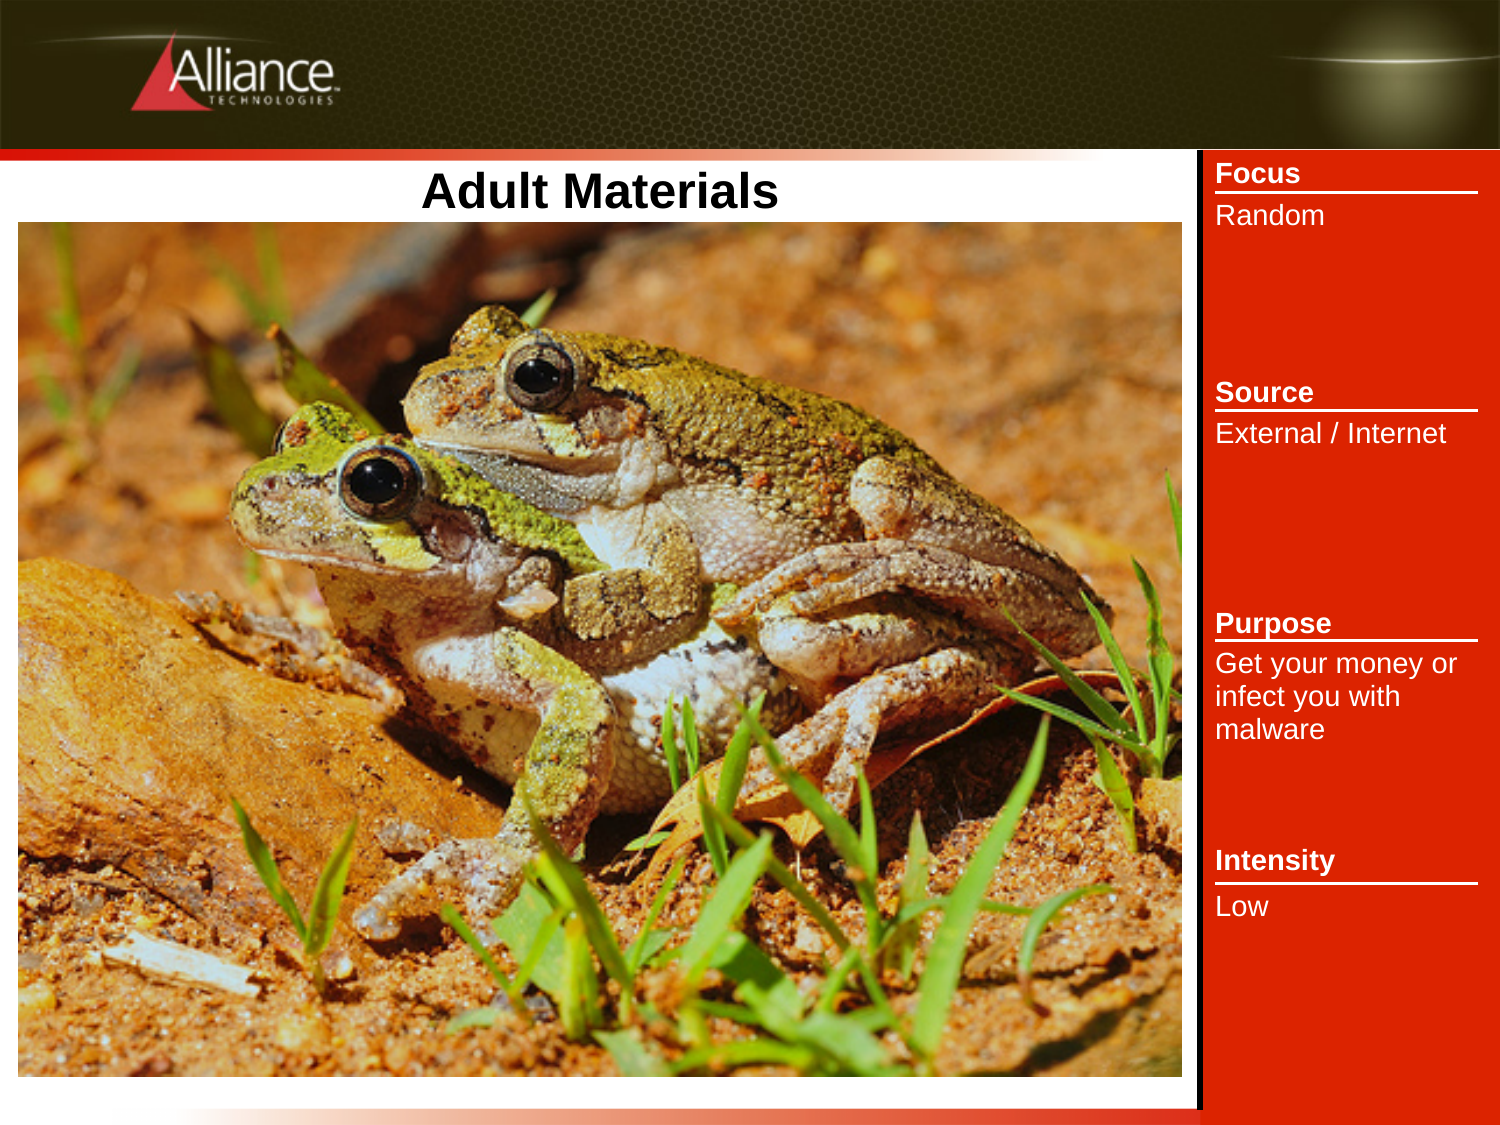

Focus
Adult Materials
Random
Source
External / Internet
Purpose
Get your money or infect you with malware
Intensity
Low